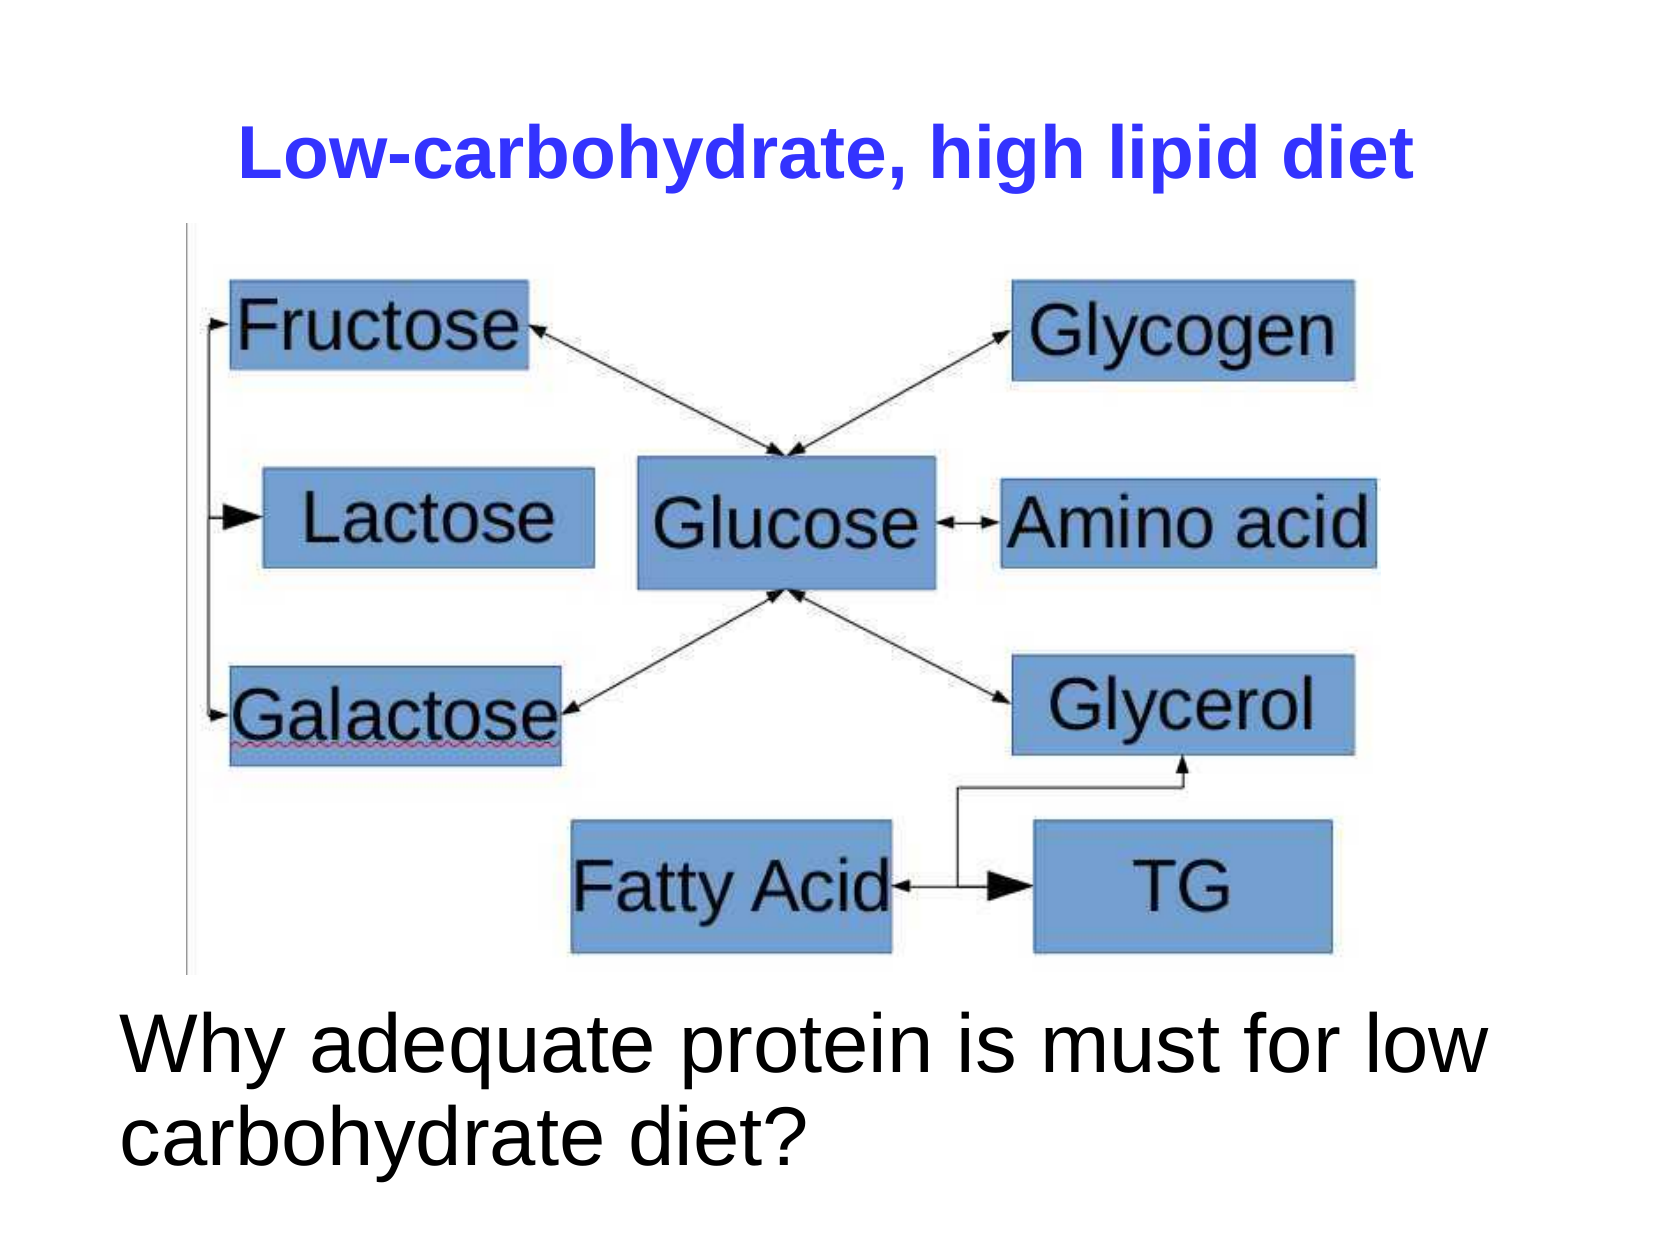

# Low-carbohydrate, high lipid diet
Why adequate protein is must for low carbohydrate diet?